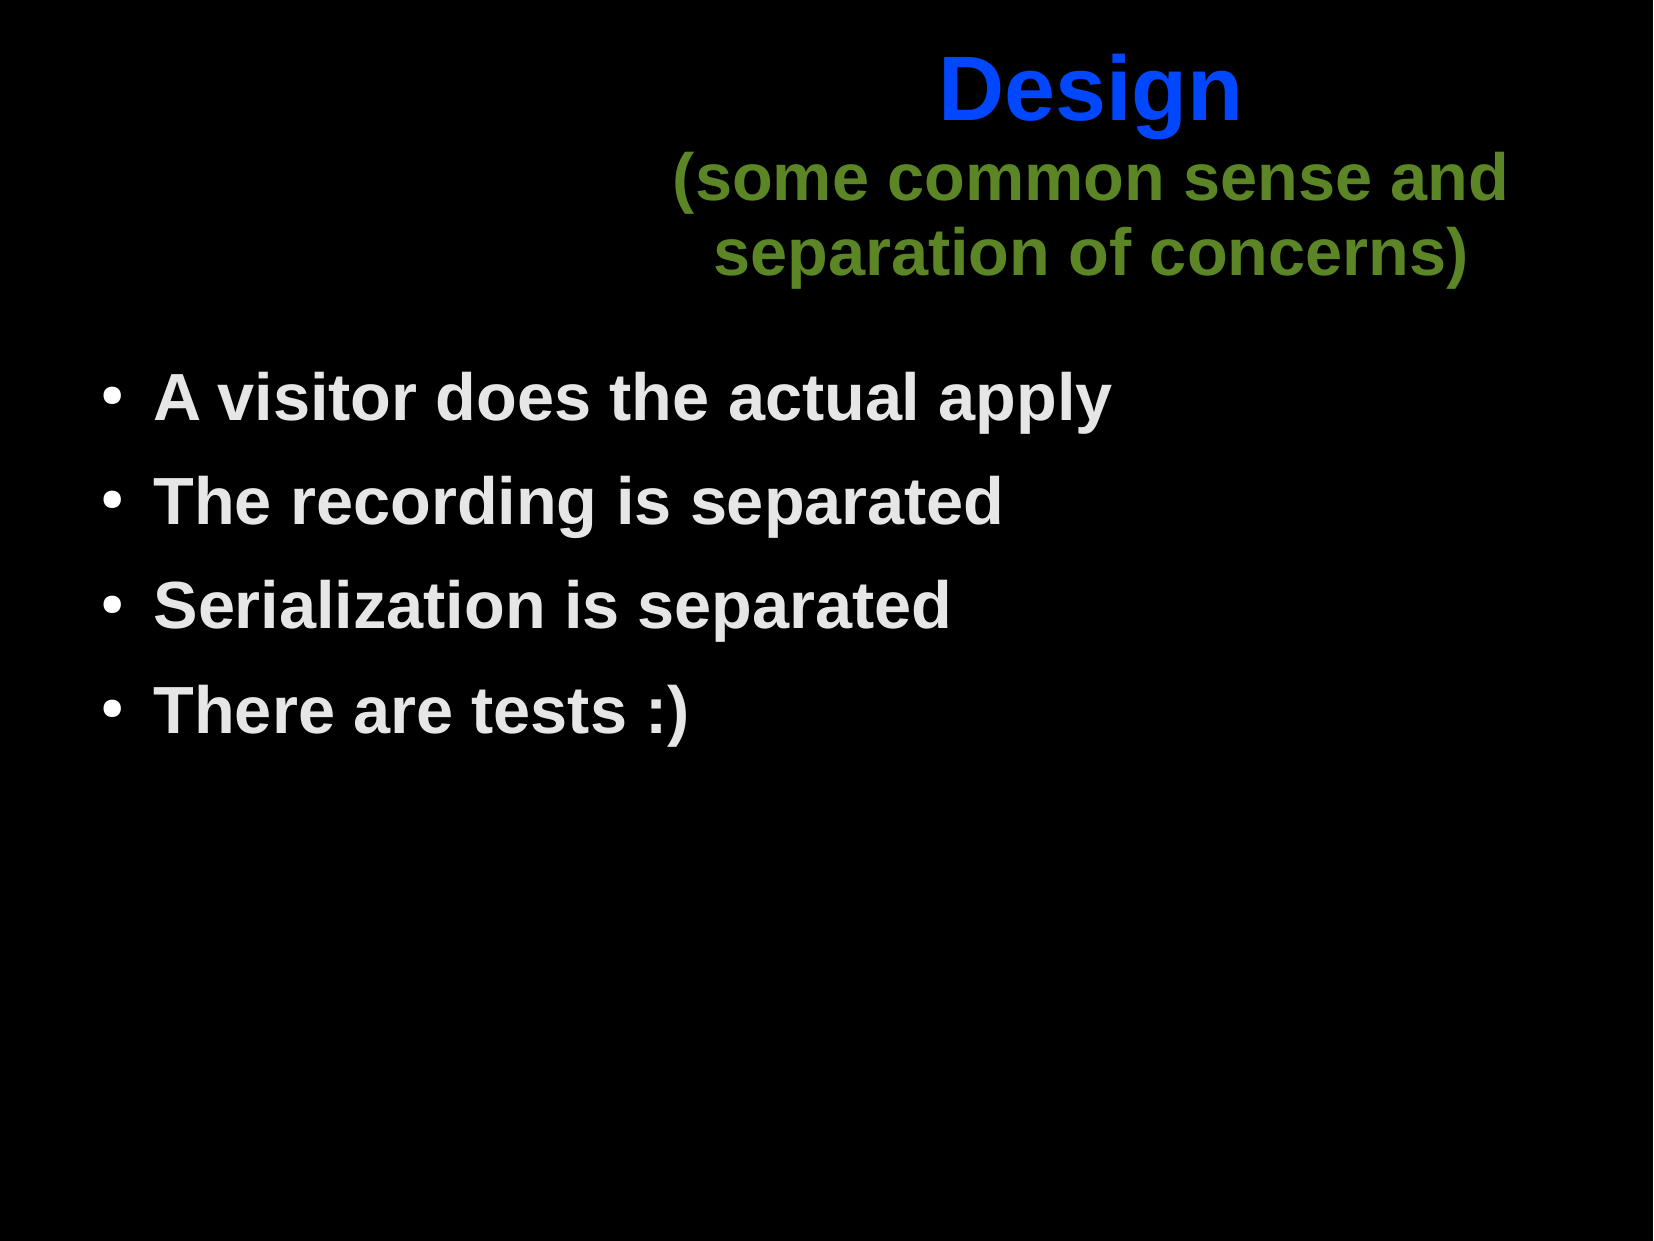

# Design (some common sense and separation of concerns)
A visitor does the actual apply
The recording is separated
Serialization is separated
There are tests :)